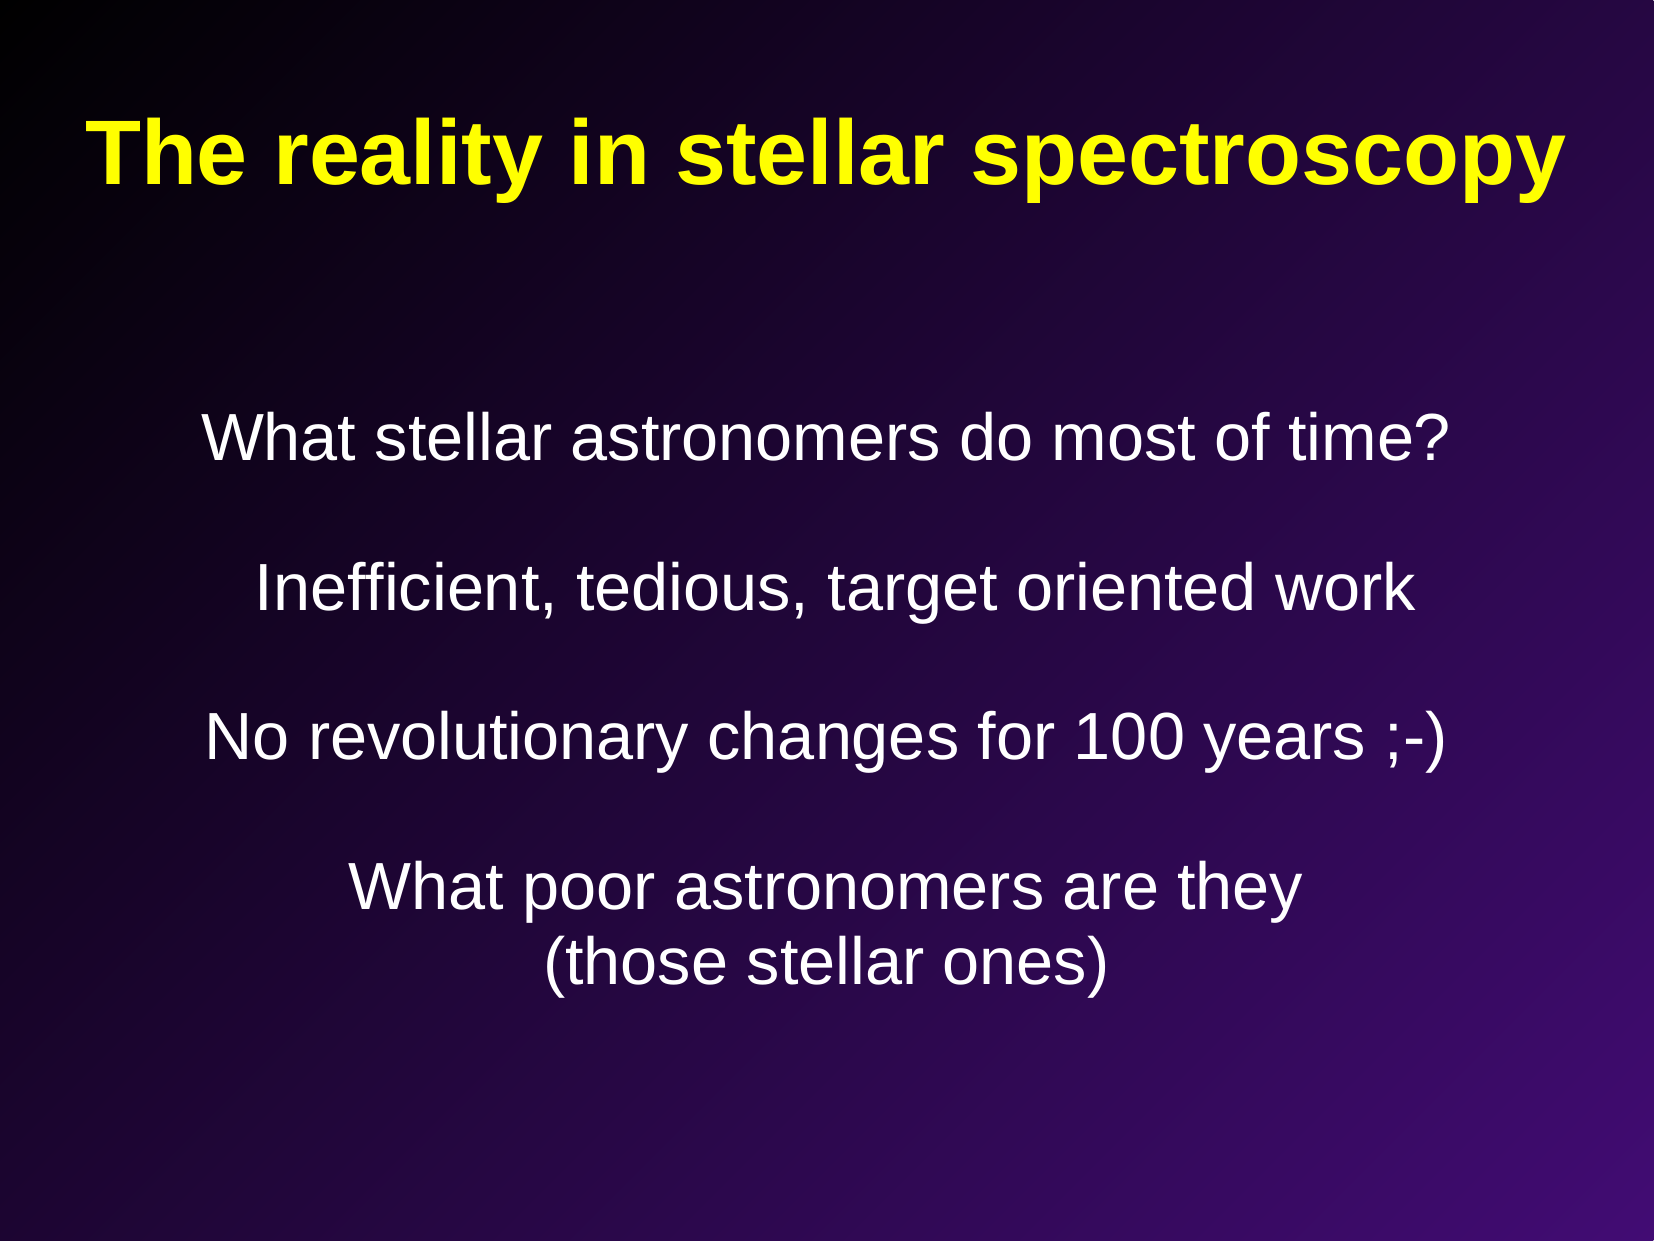

# The reality in stellar spectroscopy
What stellar astronomers do most of time?
 Inefficient, tedious, target oriented work
No revolutionary changes for 100 years ;-)
What poor astronomers are they
(those stellar ones)